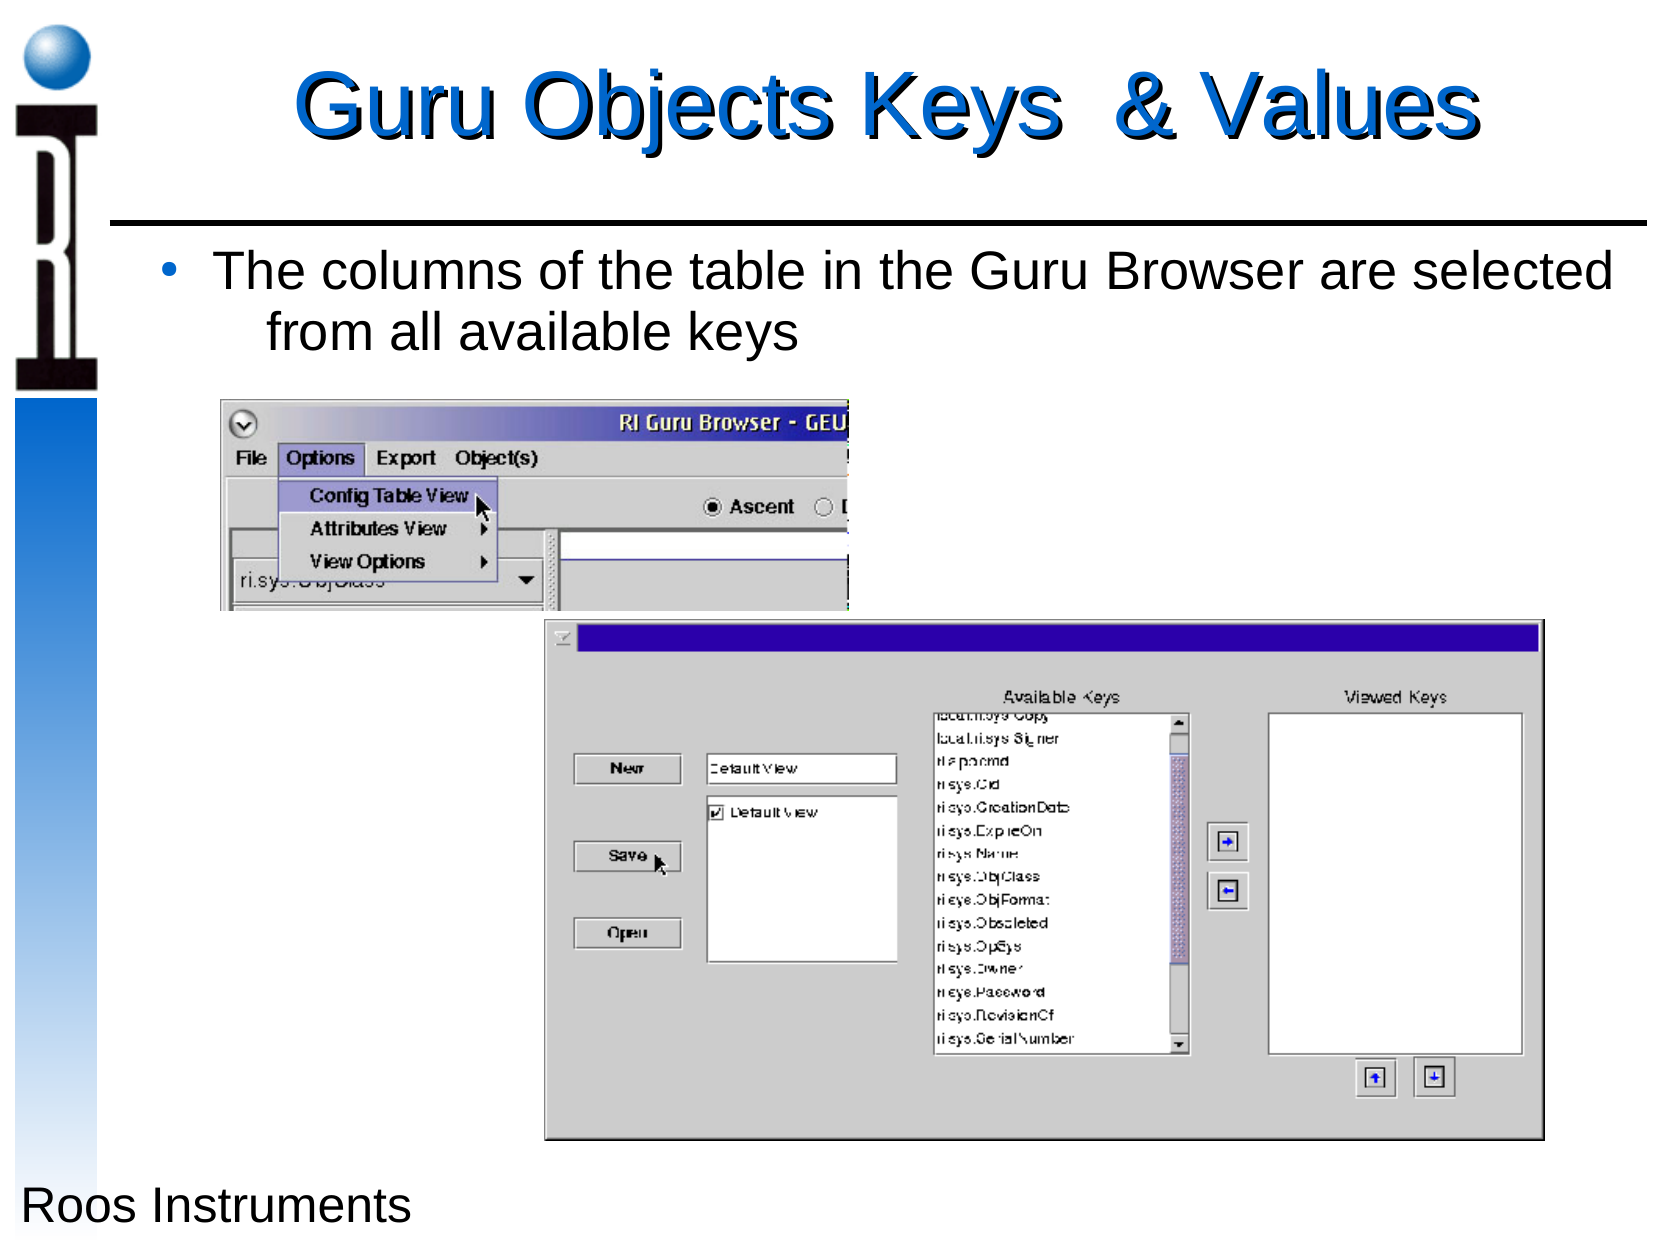

# Guru Objects Keys & Values
The columns of the table in the Guru Browser are selected from all available keys